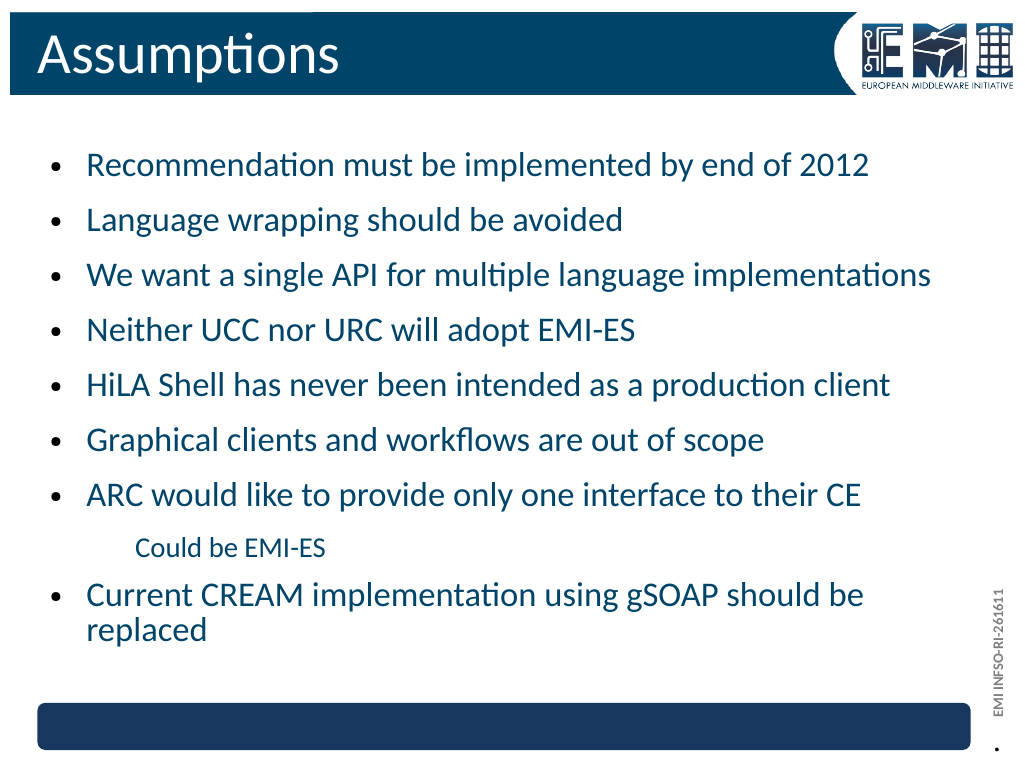

# Assumptions
Recommendation must be implemented by end of 2012
Language wrapping should be avoided
We want a single API for multiple language implementations
Neither UCC nor URC will adopt EMI-ES
HiLA Shell has never been intended as a production client
Graphical clients and workflows are out of scope
ARC would like to provide only one interface to their CE
Could be EMI-ES
Current CREAM implementation using gSOAP should be replaced